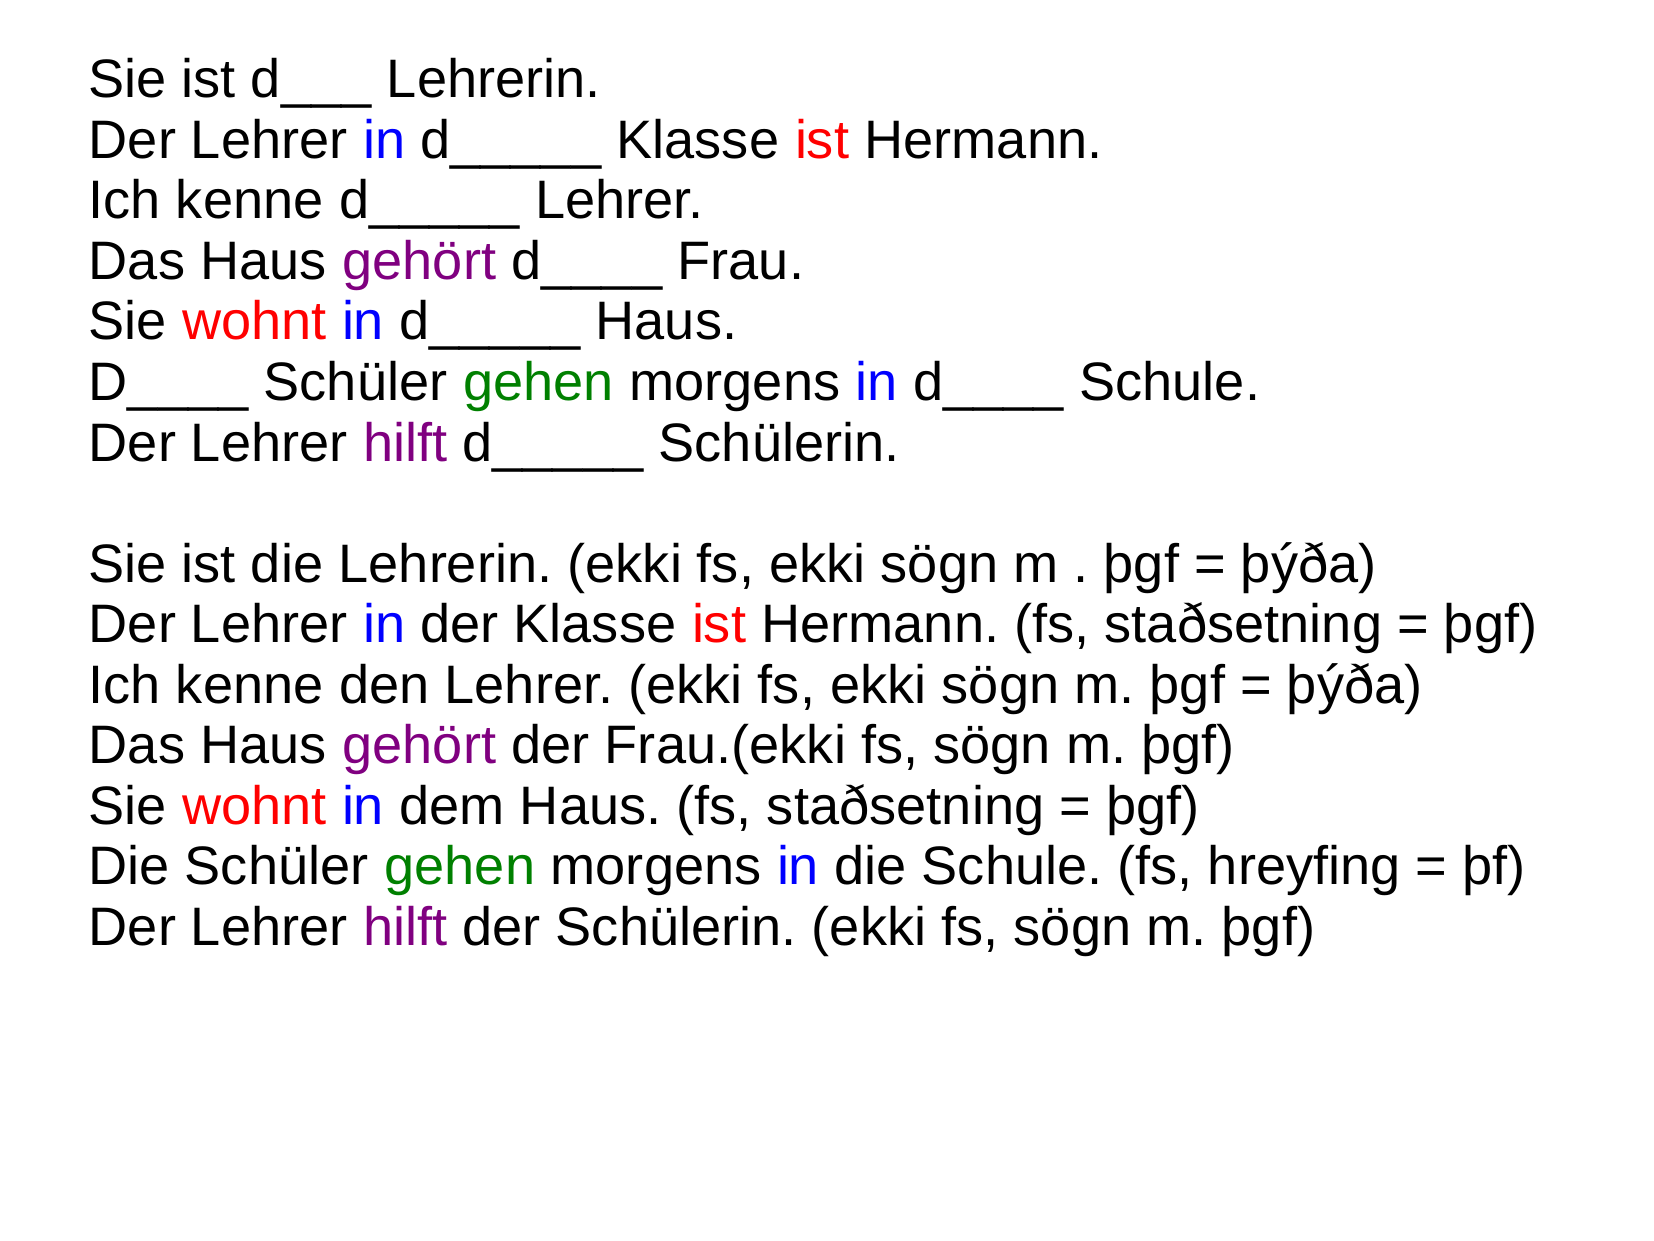

Sie ist d___ Lehrerin.
Der Lehrer in d_____ Klasse ist Hermann.
Ich kenne d_____ Lehrer.
Das Haus gehört d____ Frau.
Sie wohnt in d_____ Haus.
D____ Schüler gehen morgens in d____ Schule.
Der Lehrer hilft d_____ Schülerin.
Sie ist die Lehrerin. (ekki fs, ekki sögn m . þgf = þýða)
Der Lehrer in der Klasse ist Hermann. (fs, staðsetning = þgf)
Ich kenne den Lehrer. (ekki fs, ekki sögn m. þgf = þýða)
Das Haus gehört der Frau.(ekki fs, sögn m. þgf)
Sie wohnt in dem Haus. (fs, staðsetning = þgf)
Die Schüler gehen morgens in die Schule. (fs, hreyfing = þf)
Der Lehrer hilft der Schülerin. (ekki fs, sögn m. þgf)
#